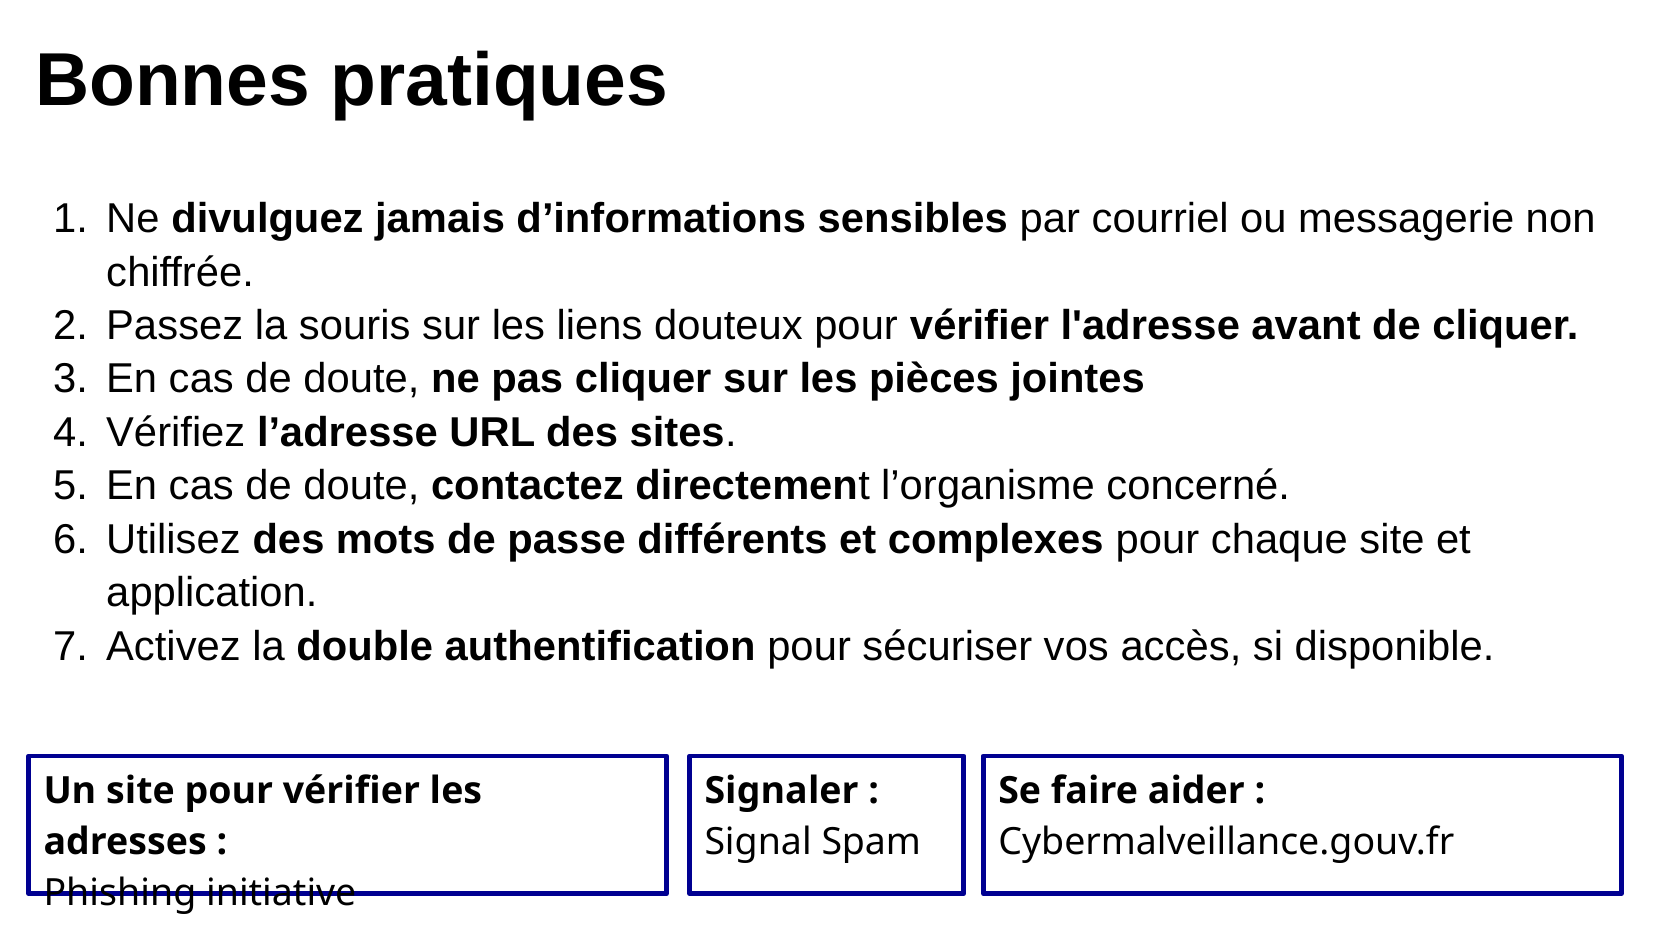

# Bonnes pratiques
Ne divulguez jamais d’informations sensibles par courriel ou messagerie non chiffrée.
Passez la souris sur les liens douteux pour vérifier l'adresse avant de cliquer.
En cas de doute, ne pas cliquer sur les pièces jointes
Vérifiez l’adresse URL des sites.
En cas de doute, contactez directement l’organisme concerné.
Utilisez des mots de passe différents et complexes pour chaque site et application.
Activez la double authentification pour sécuriser vos accès, si disponible.
Un site pour vérifier les adresses :
Phishing initiative
Signaler :
Signal Spam
Se faire aider :
Cybermalveillance.gouv.fr